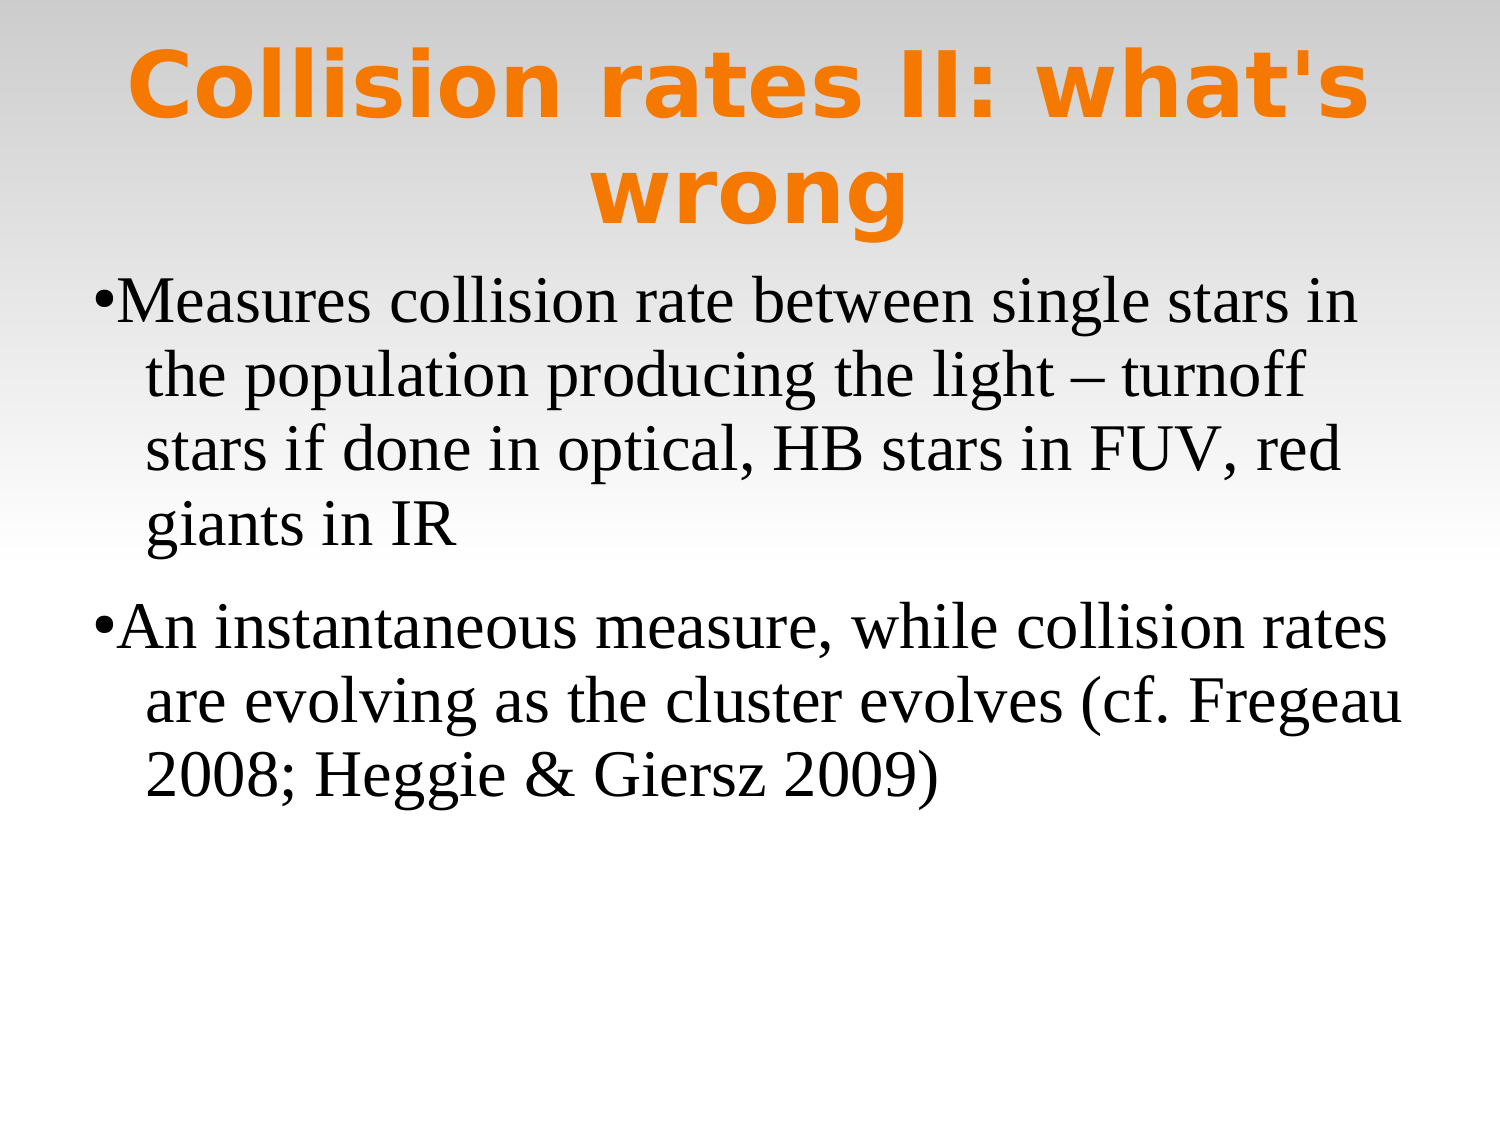

# Collision rates II: what's wrong
Measures collision rate between single stars in the population producing the light – turnoff stars if done in optical, HB stars in FUV, red giants in IR
An instantaneous measure, while collision rates are evolving as the cluster evolves (cf. Fregeau 2008; Heggie & Giersz 2009)